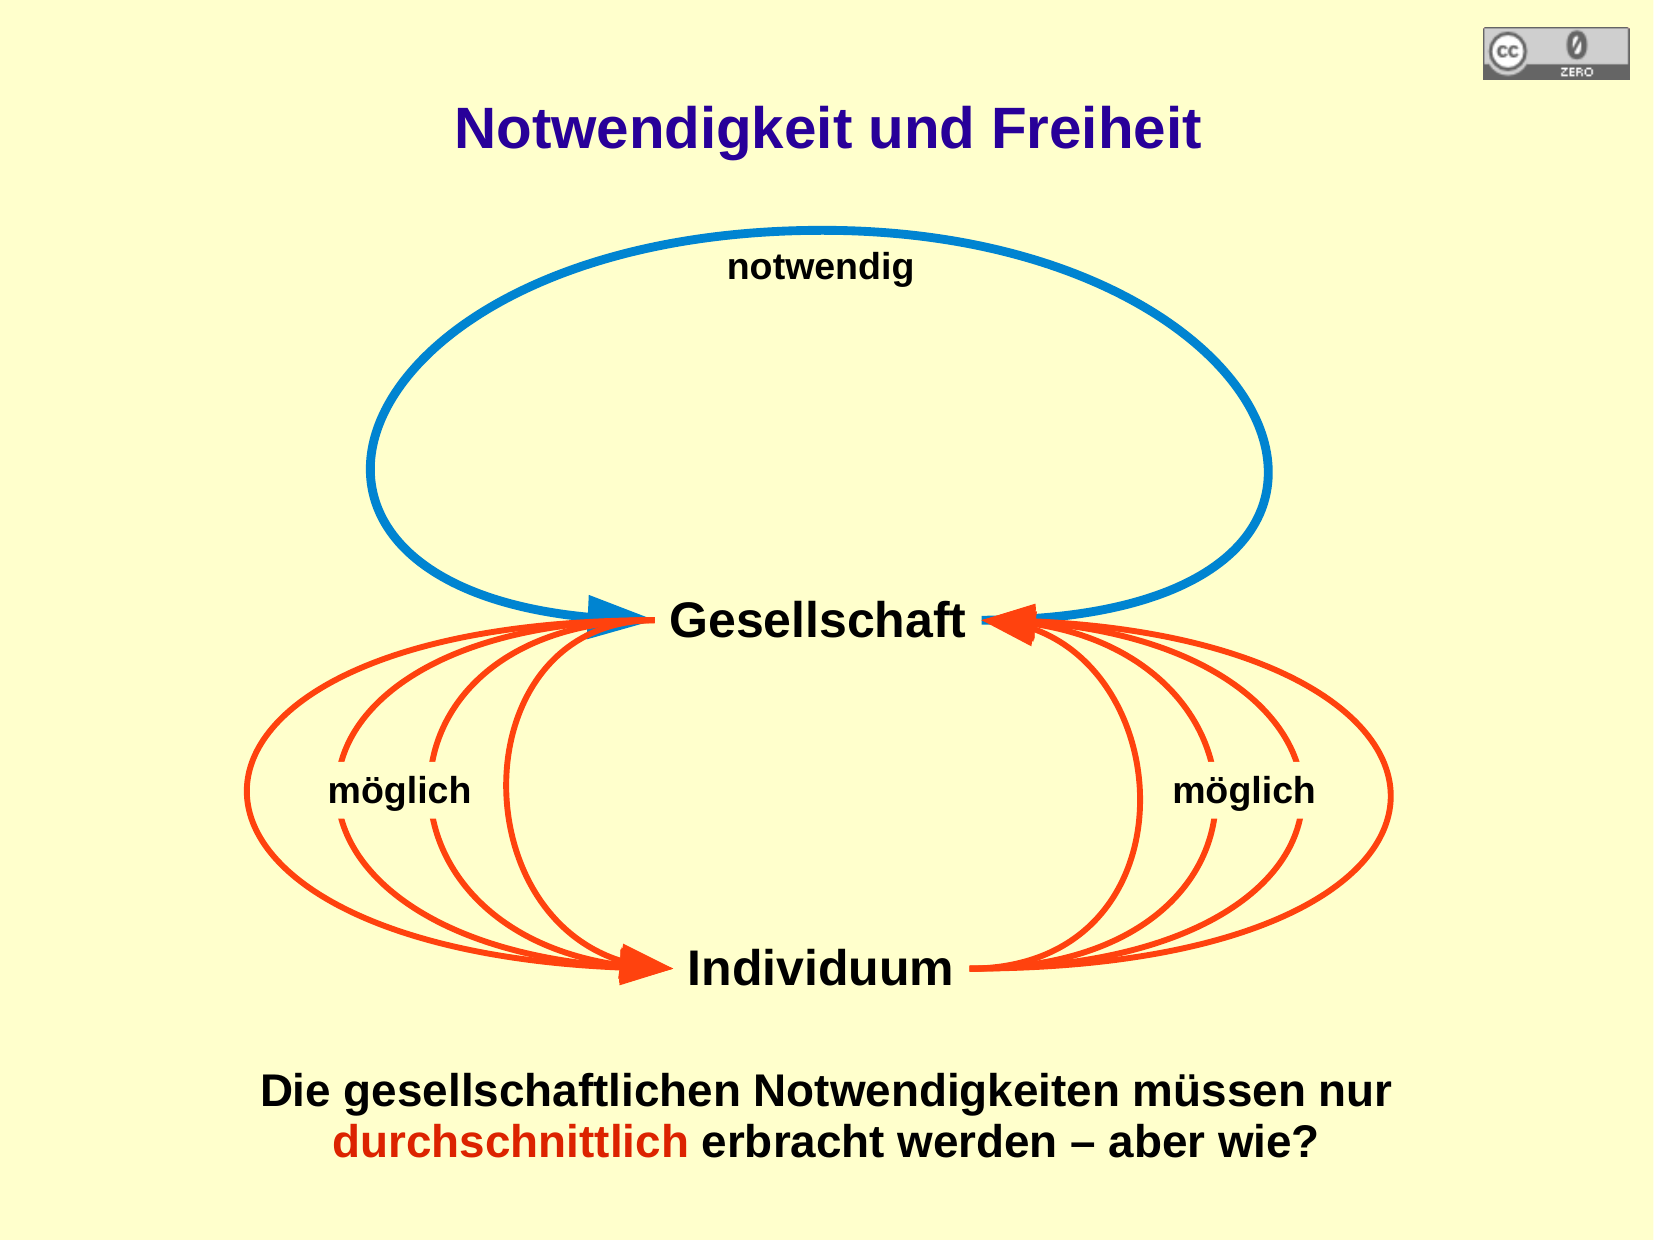

# Notwendigkeit und Freiheit
notwendig
Gesellschaft
möglich
möglich
Individuum
Die gesellschaftlichen Notwendigkeiten müssen nur
durchschnittlich erbracht werden – aber wie?